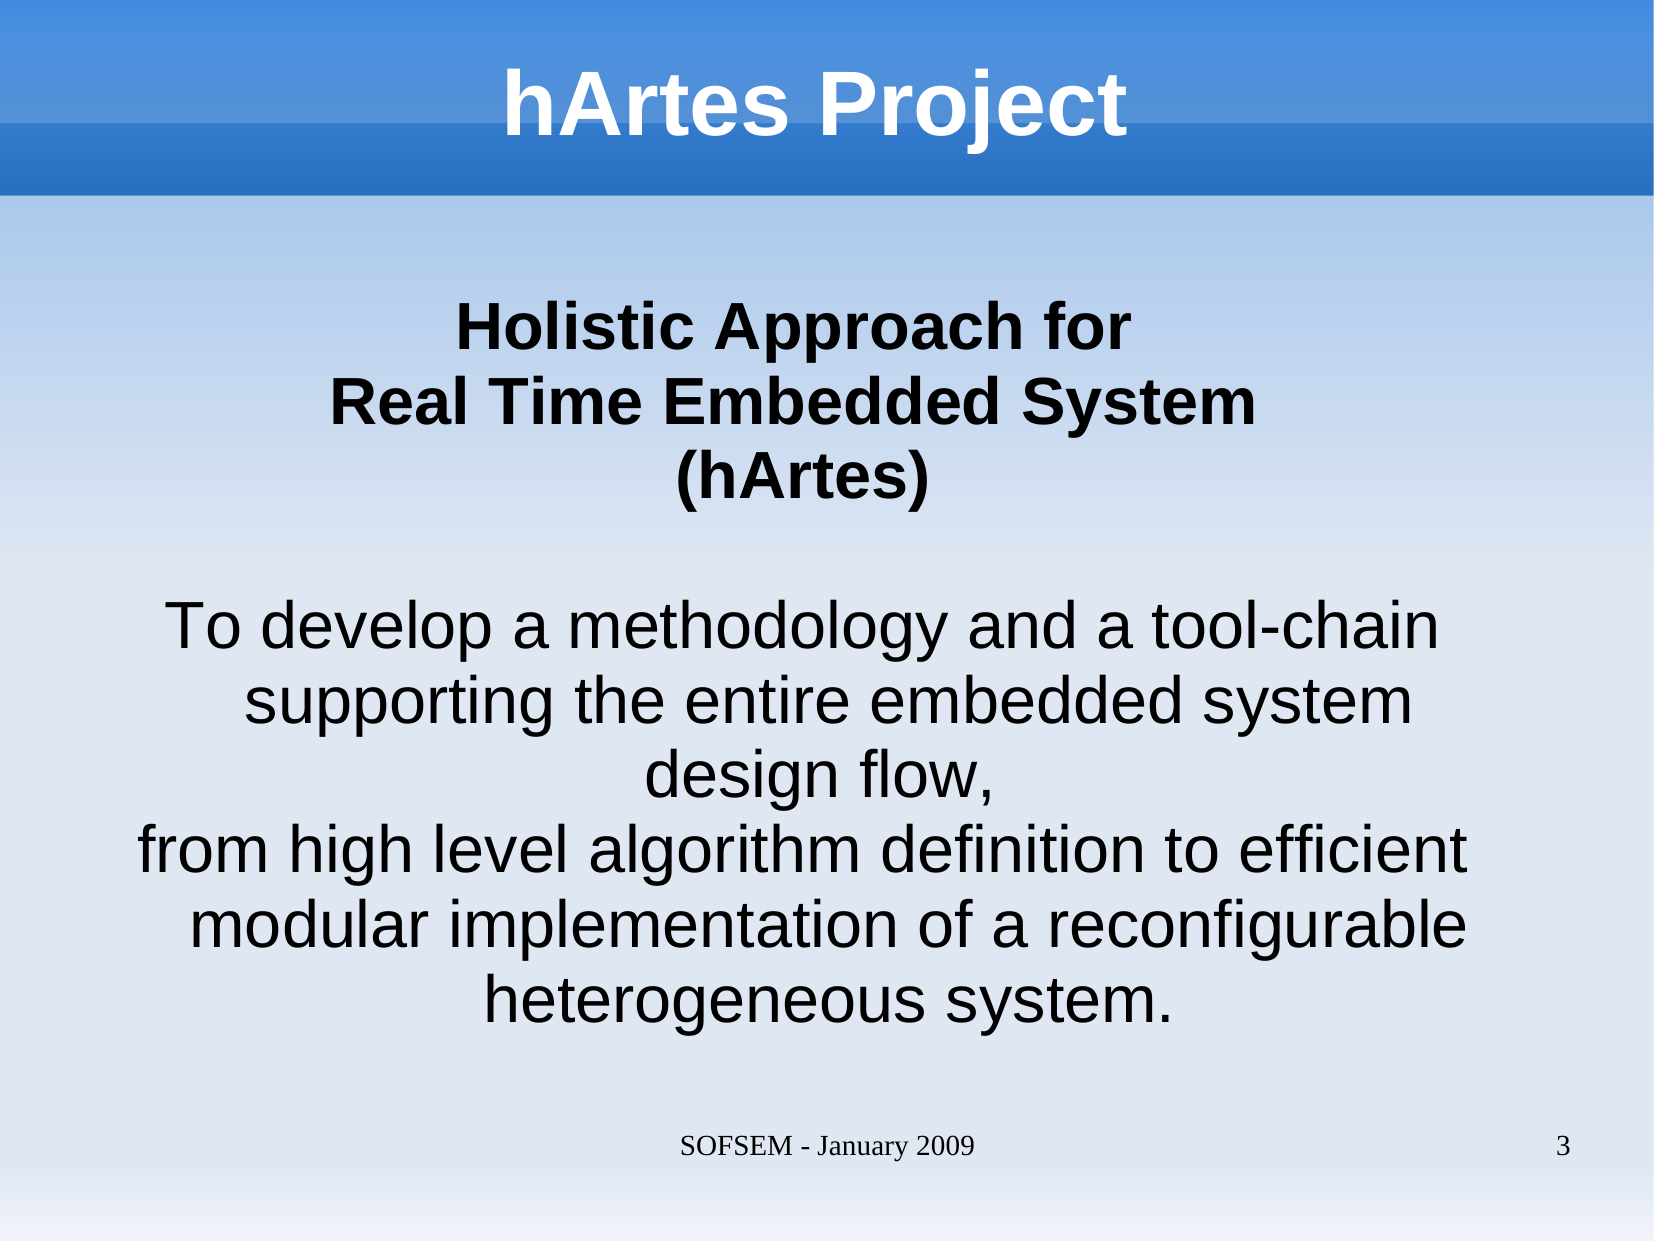

# hArtes Project
Holistic Approach for
Real Time Embedded System
(hArtes)
To develop a methodology and a tool-chain supporting the entire embedded system design flow,
from high level algorithm definition to efficient modular implementation of a reconfigurable heterogeneous system.
SOFSEM - January 2009
3